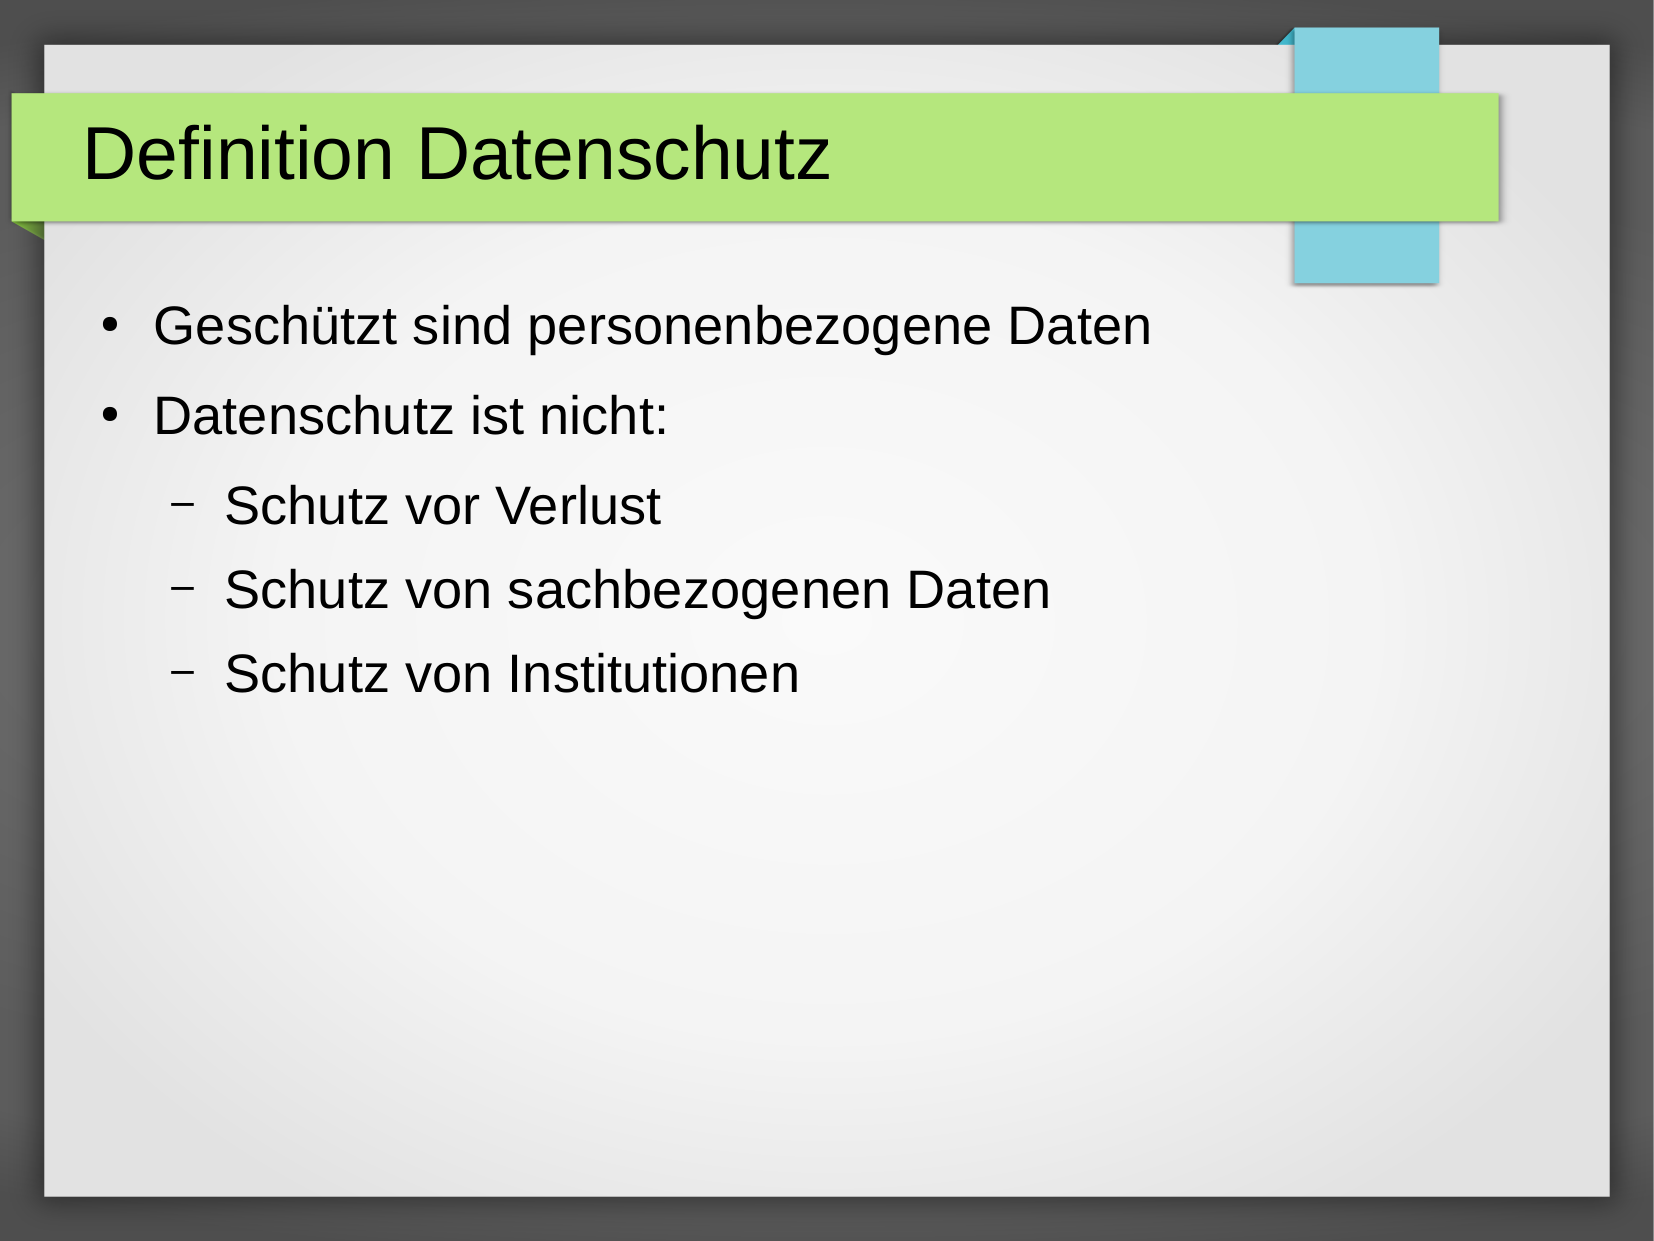

# Definition Datenschutz
Geschützt sind personenbezogene Daten
Datenschutz ist nicht:
Schutz vor Verlust
Schutz von sachbezogenen Daten
Schutz von Institutionen